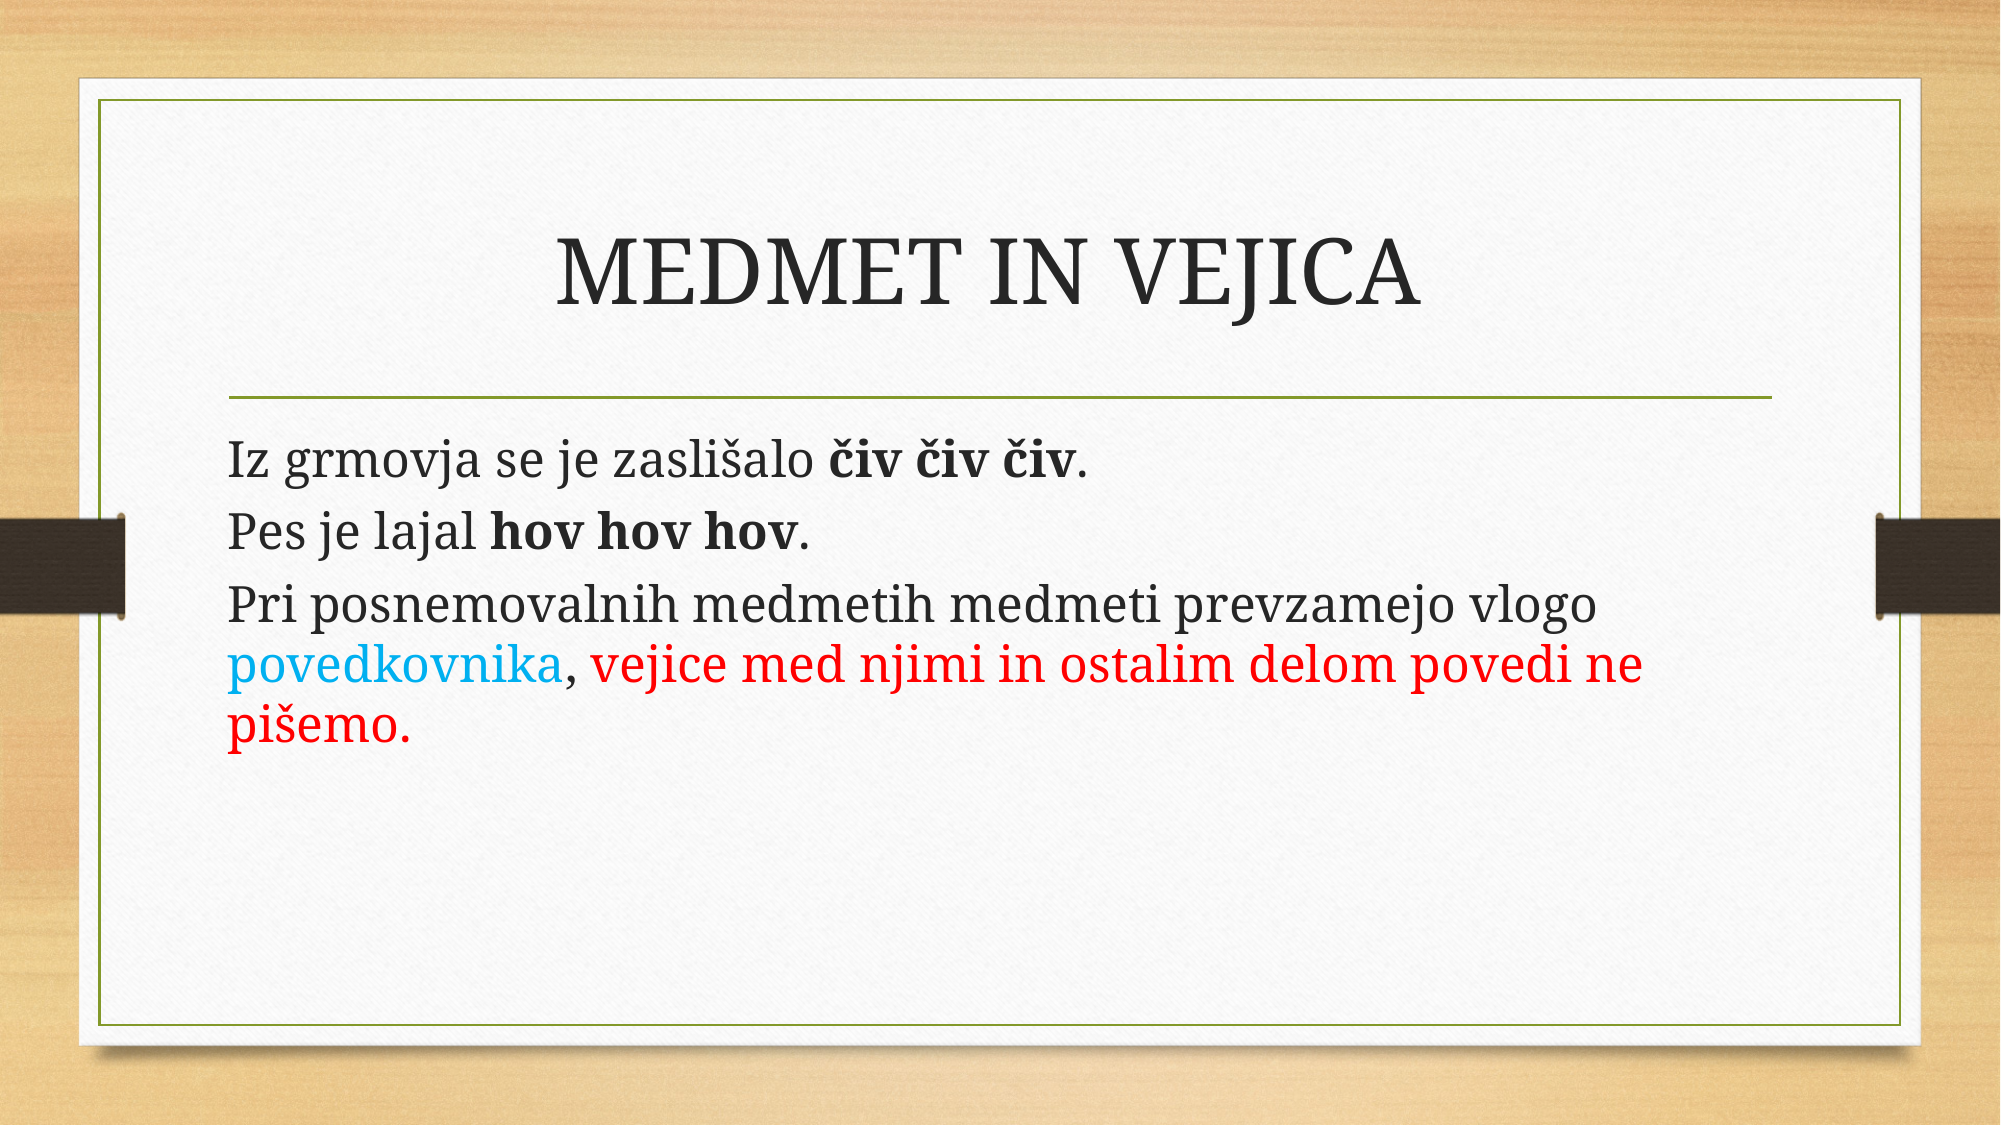

# MEDMET IN VEJICA
Iz grmovja se je zaslišalo čiv čiv čiv.
Pes je lajal hov hov hov.
Pri posnemovalnih medmetih medmeti prevzamejo vlogo povedkovnika, vejice med njimi in ostalim delom povedi ne pišemo.